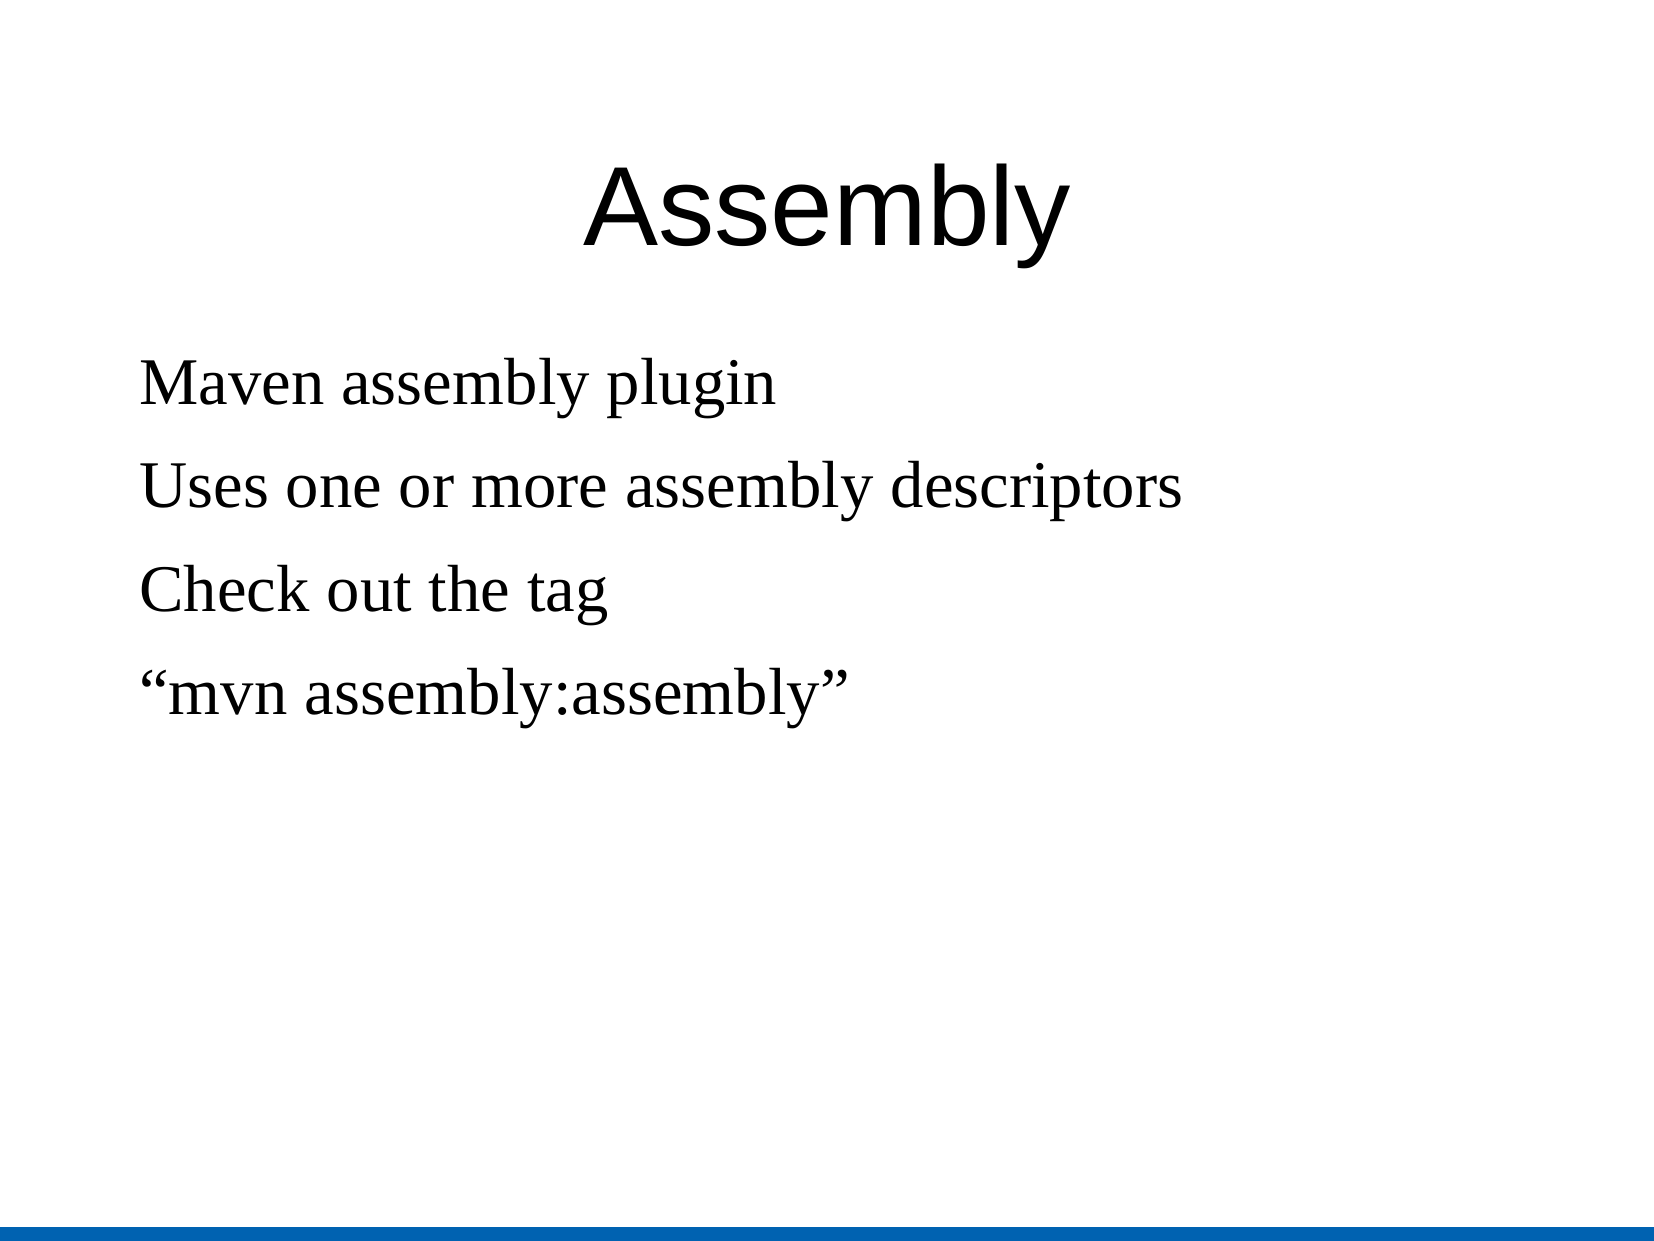

# Assembly
Maven assembly plugin
Uses one or more assembly descriptors
Check out the tag
“mvn assembly:assembly”